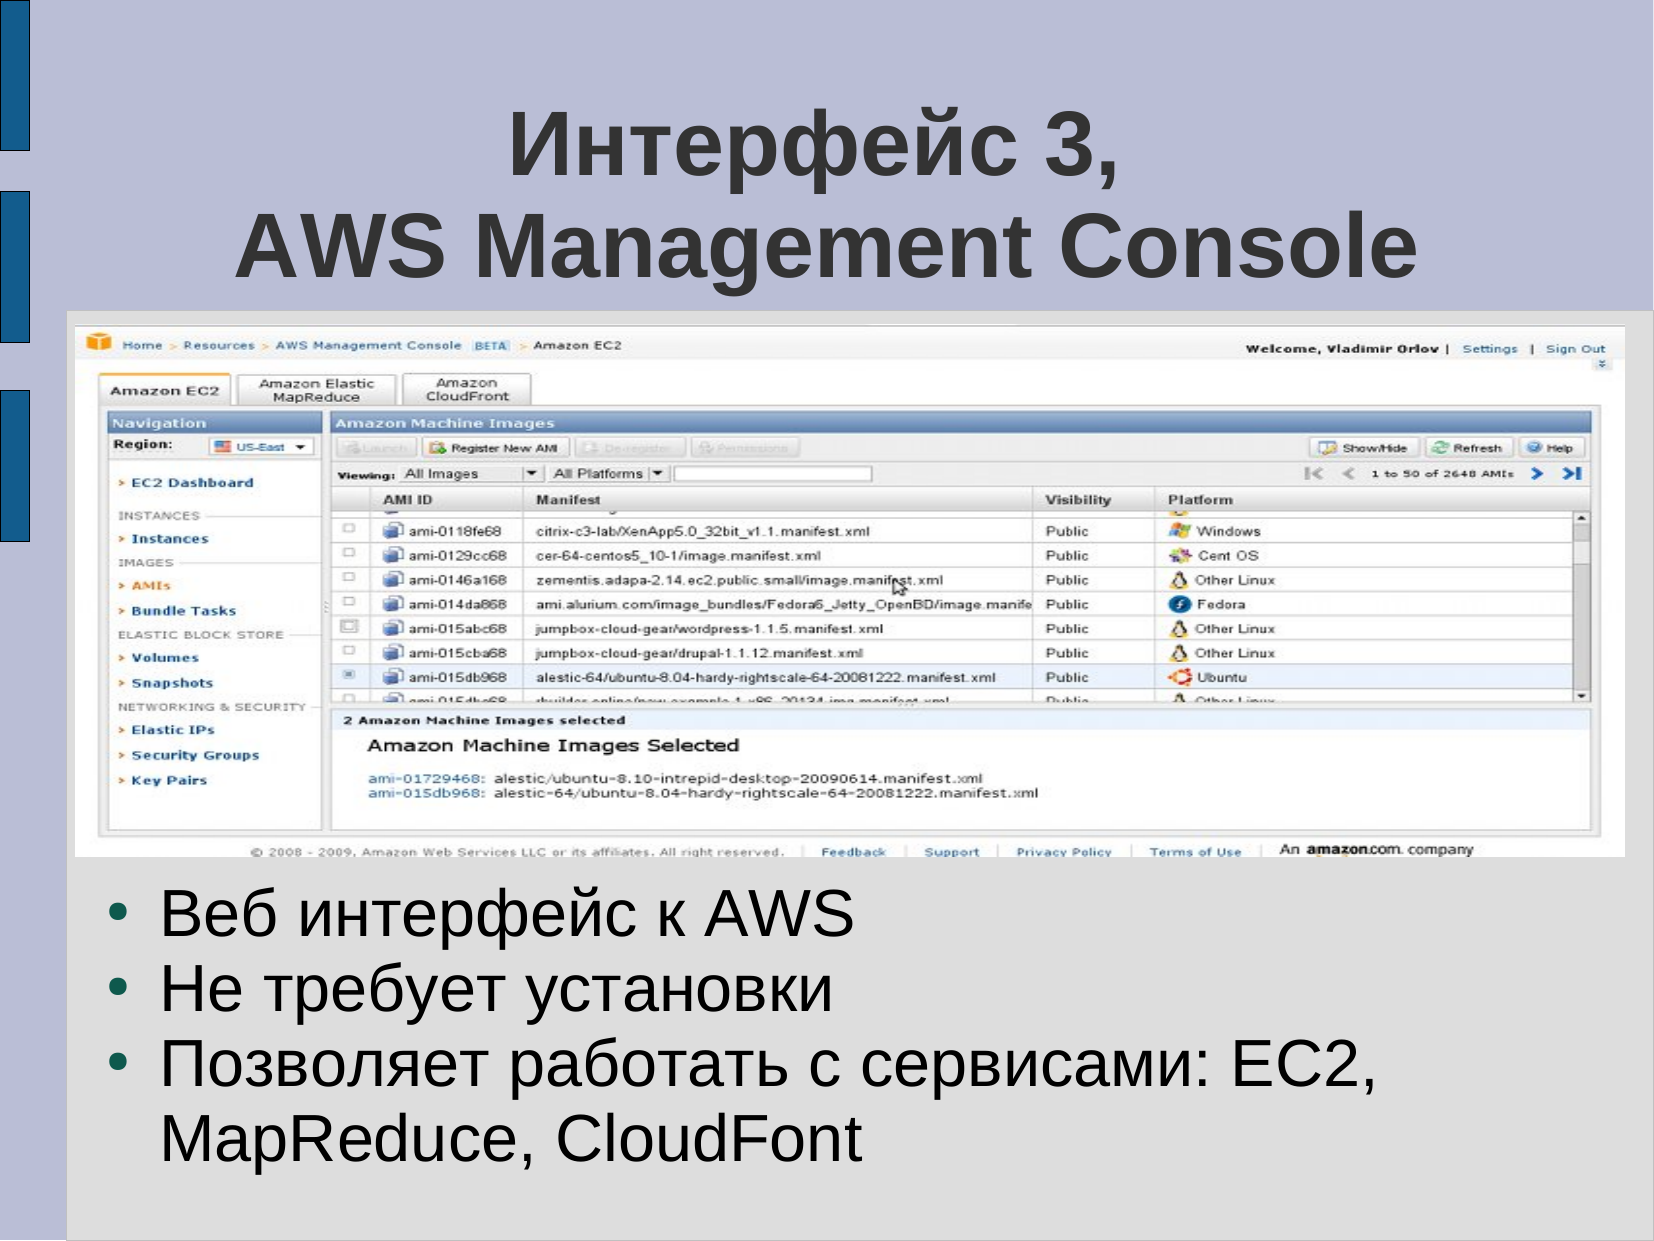

# Интерфейс 3, AWS Management Console
Веб интерфейс к AWS
Не требует установки
Позволяет работать с сервисами: EC2, MapReduce, CloudFont